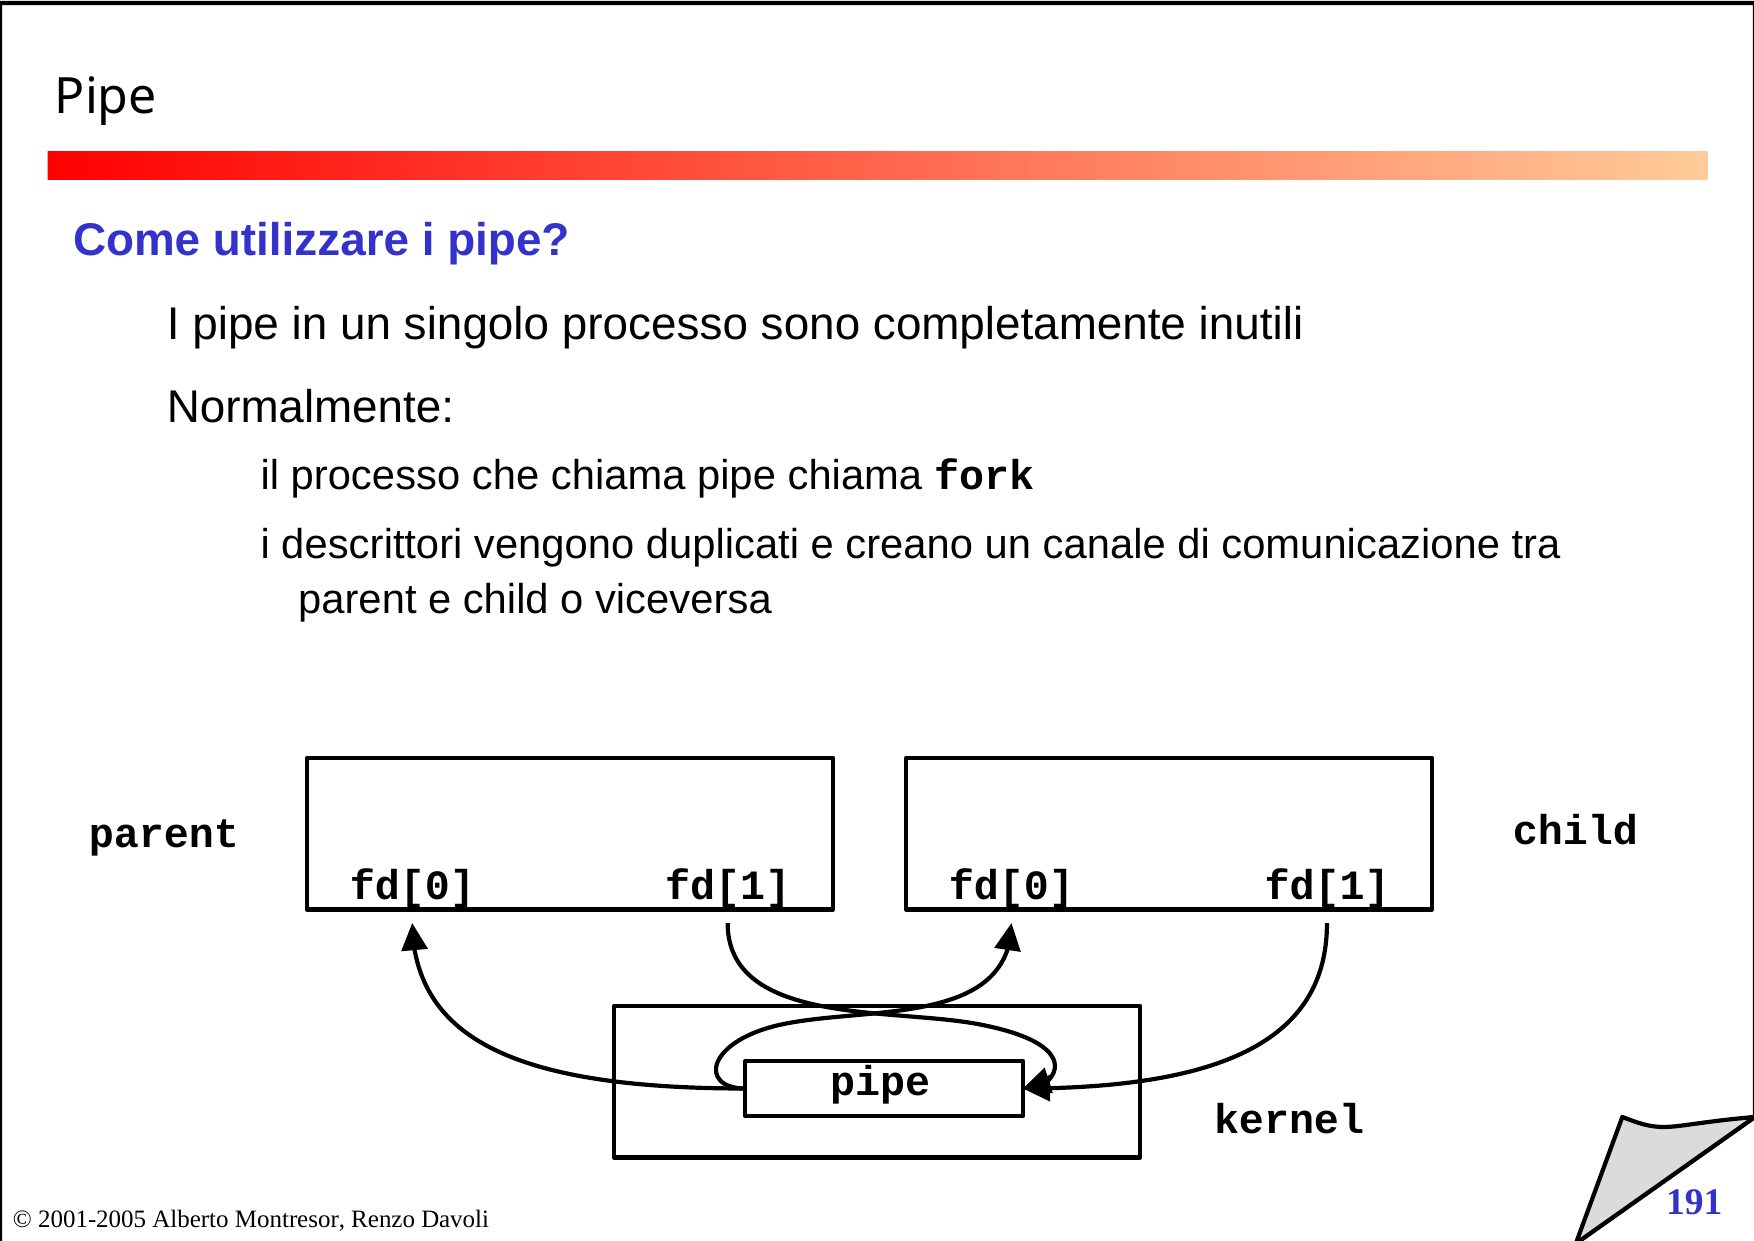

# Pipe
Come utilizzare i pipe?
I pipe in un singolo processo sono completamente inutili
Normalmente:
il processo che chiama pipe chiama fork
i descrittori vengono duplicati e creano un canale di comunicazione tra parent e child o viceversa
child
parent
fd[0]
fd[1]
fd[0]
fd[1]
pipe
kernel